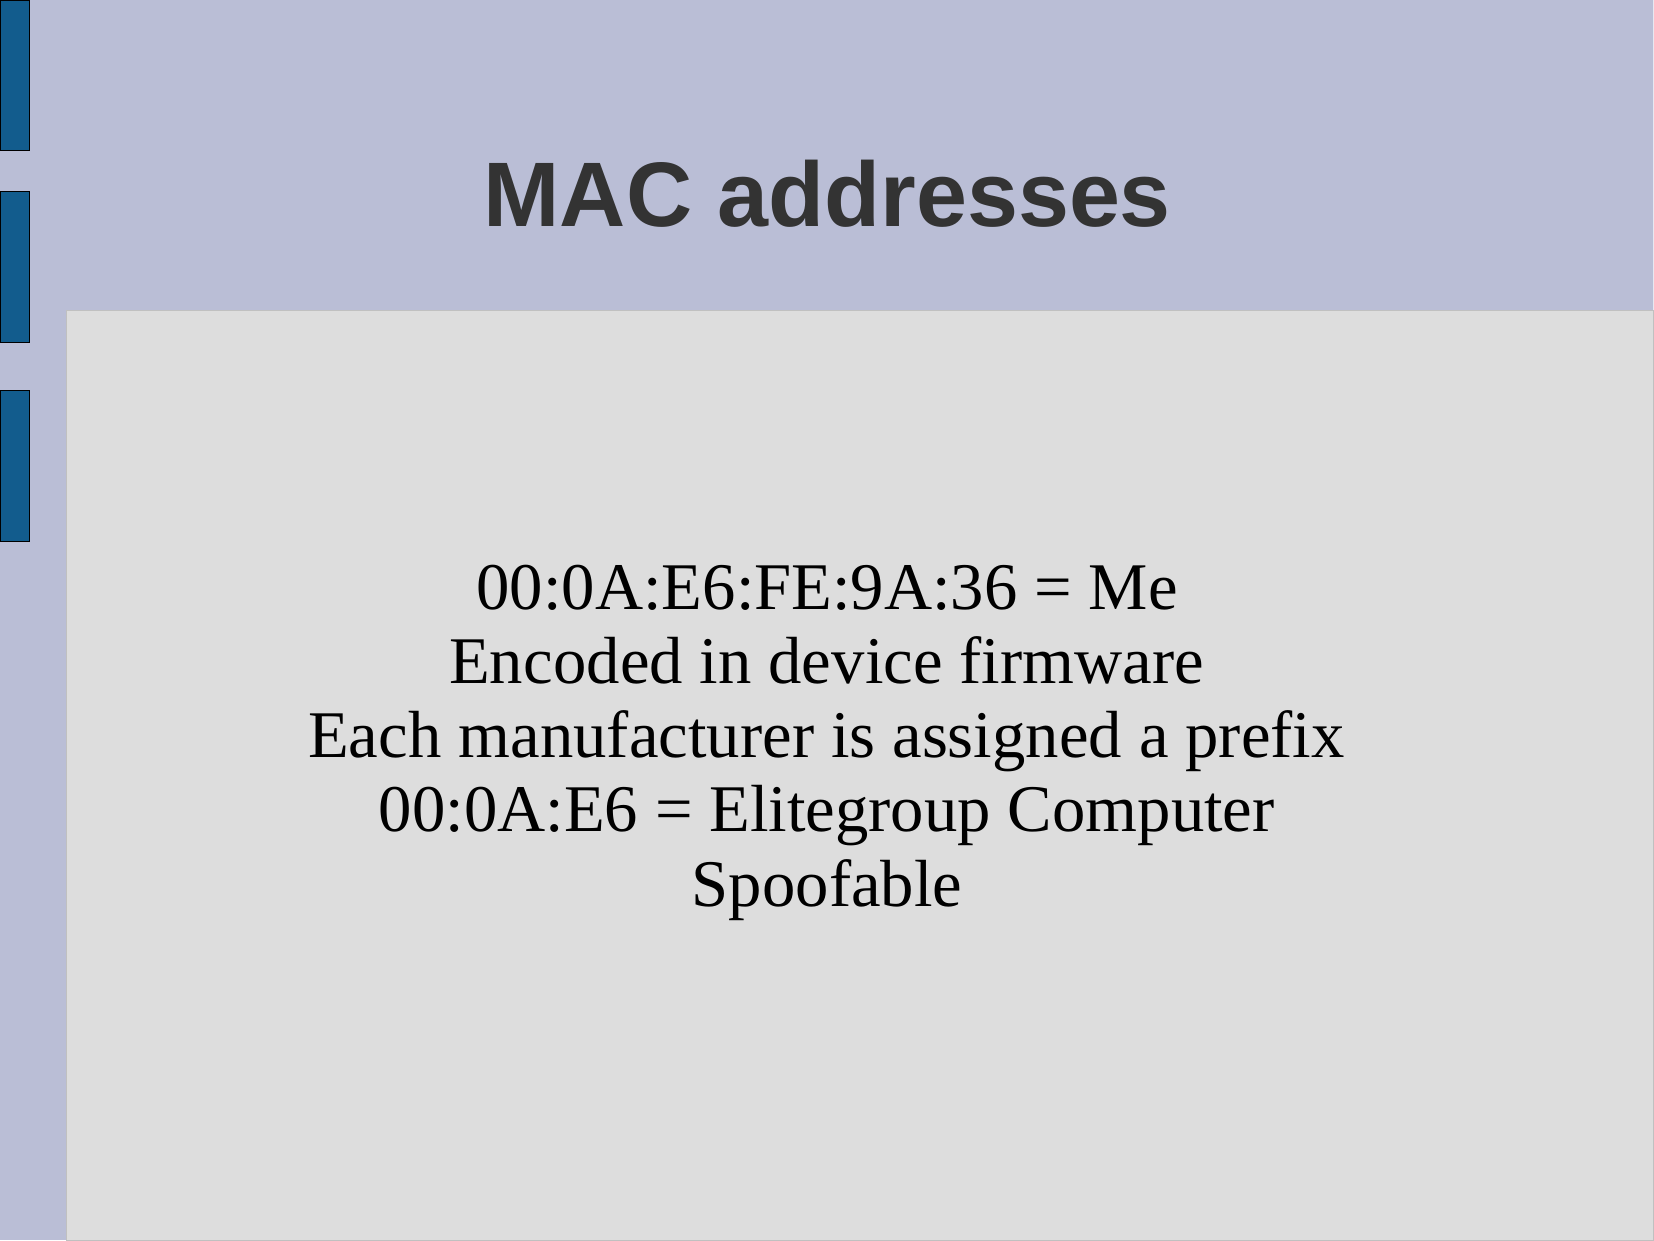

# MAC addresses
00:0A:E6:FE:9A:36 = Me
Encoded in device firmware
Each manufacturer is assigned a prefix
00:0A:E6 = Elitegroup Computer
Spoofable